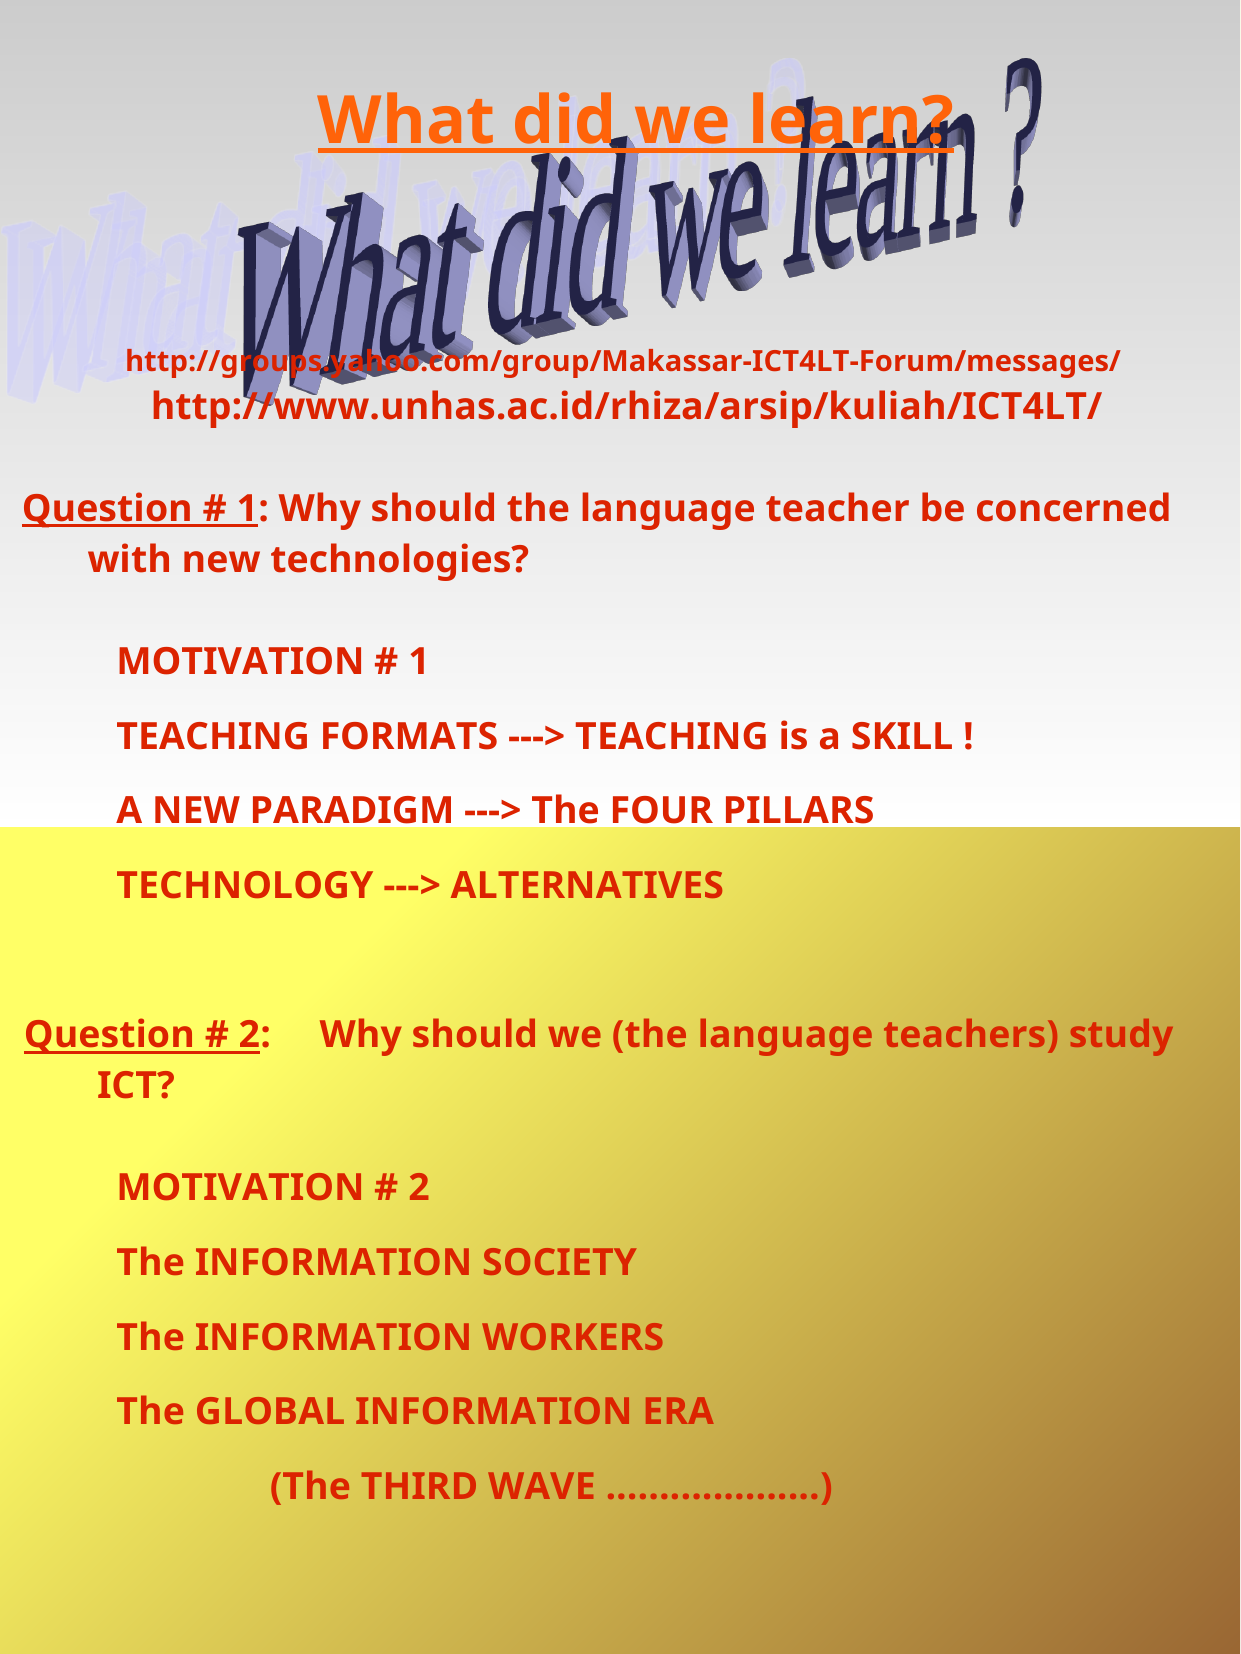

What did we learn ?
# What did we learn?
http://groups.yahoo.com/group/Makassar-ICT4LT-Forum/messages/
http://www.unhas.ac.id/rhiza/arsip/kuliah/ICT4LT/
Question # 1: Why should the language teacher be concerned with new technologies?
MOTIVATION # 1
TEACHING FORMATS ---> TEACHING is a SKILL !
A NEW PARADIGM ---> The FOUR PILLARS
TECHNOLOGY ---> ALTERNATIVES
Question # 2: Why should we (the language teachers) study ICT?
MOTIVATION # 2
The INFORMATION SOCIETY
The INFORMATION WORKERS
The GLOBAL INFORMATION ERA
(The THIRD WAVE ....................)